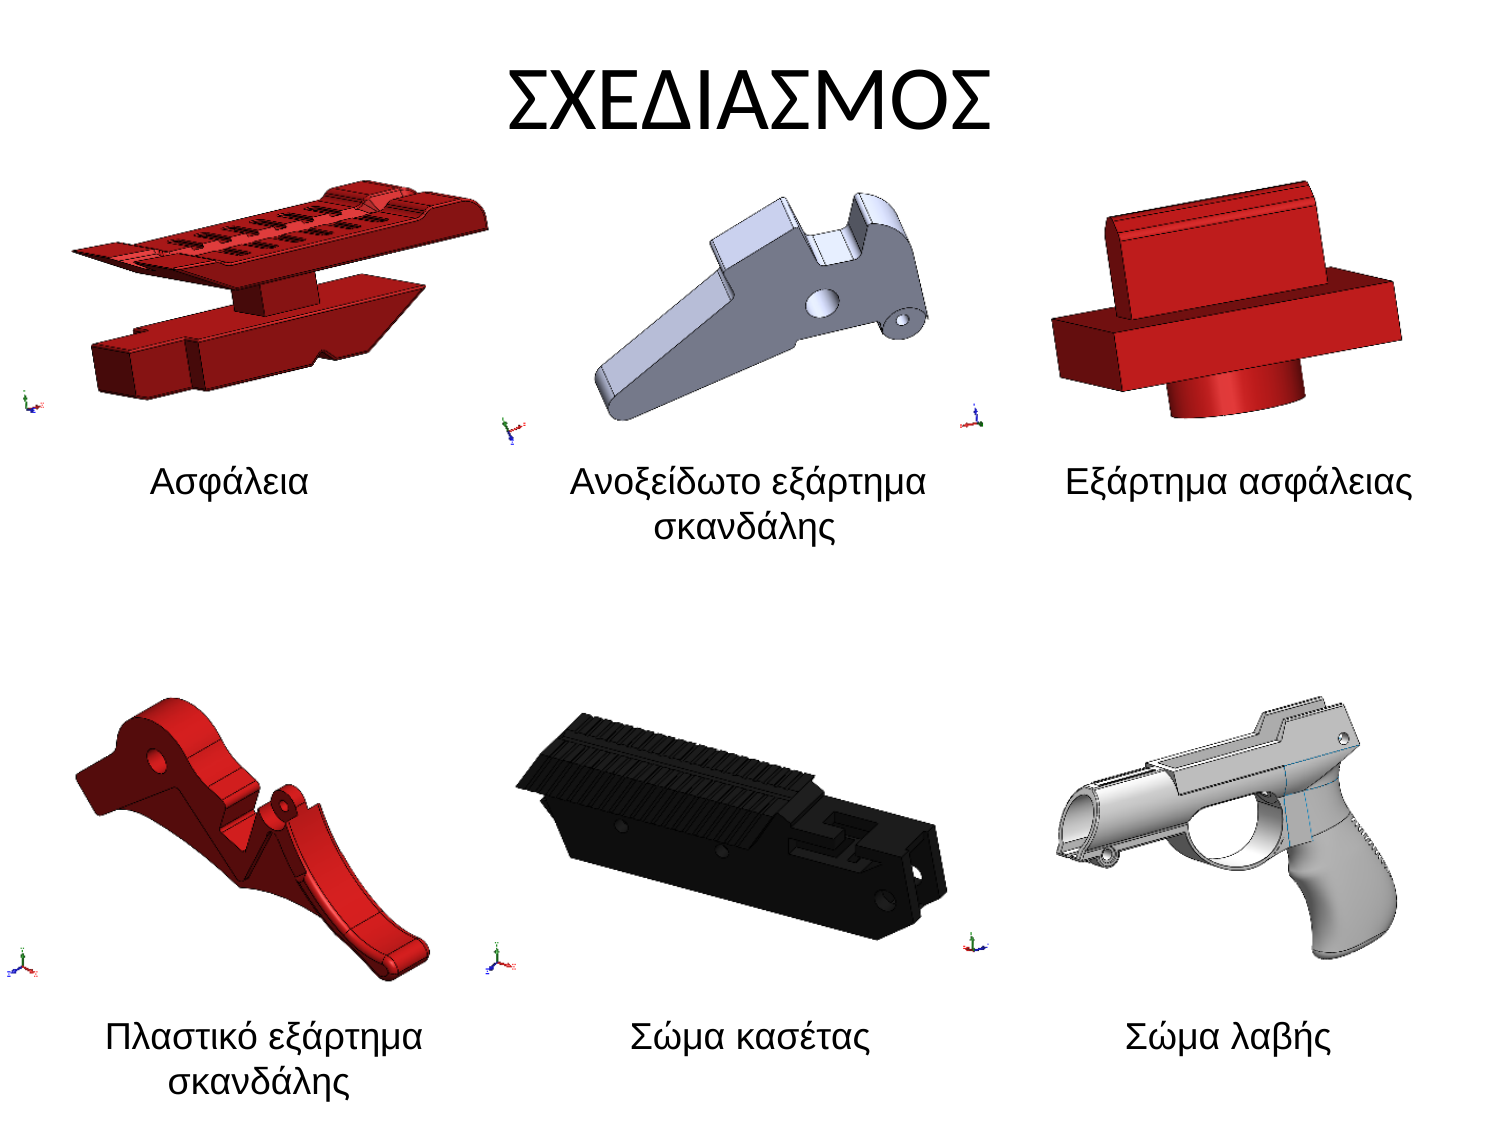

# ΣΧΕΔΙΑΣΜΟΣ
Ασφάλεια
Ανοξείδωτο εξάρτημα σκανδάλης
Εξάρτημα ασφάλειας
Πλαστικό εξάρτημα
 σκανδάλης
Σώμα κασέτας
Σώμα λαβής